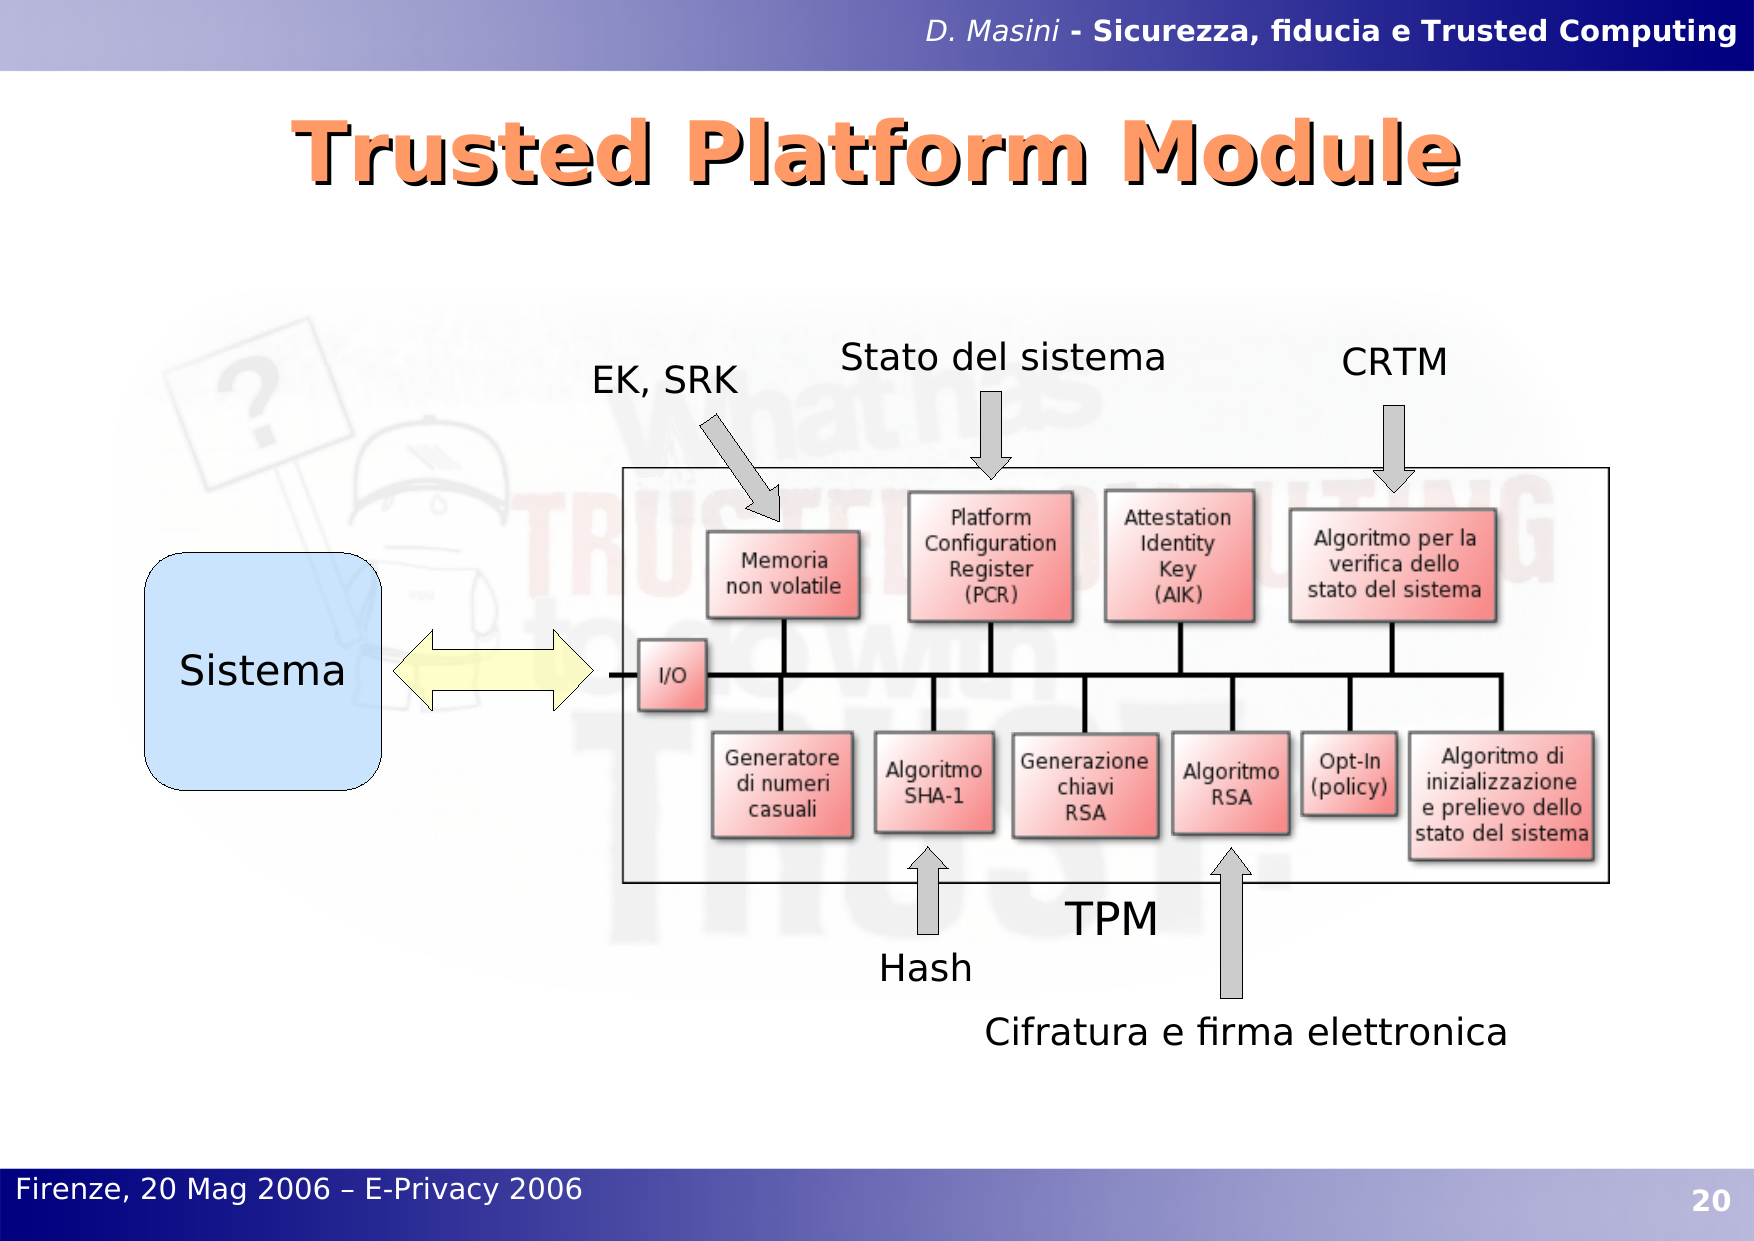

D. Masini - Sicurezza, fiducia e Trusted Computing
# Trusted Platform Module
Stato del sistema
CRTM
EK, SRK
Sistema
TPM
Hash
Cifratura e firma elettronica
Firenze, 20 Mag 2006 – E-Privacy 2006